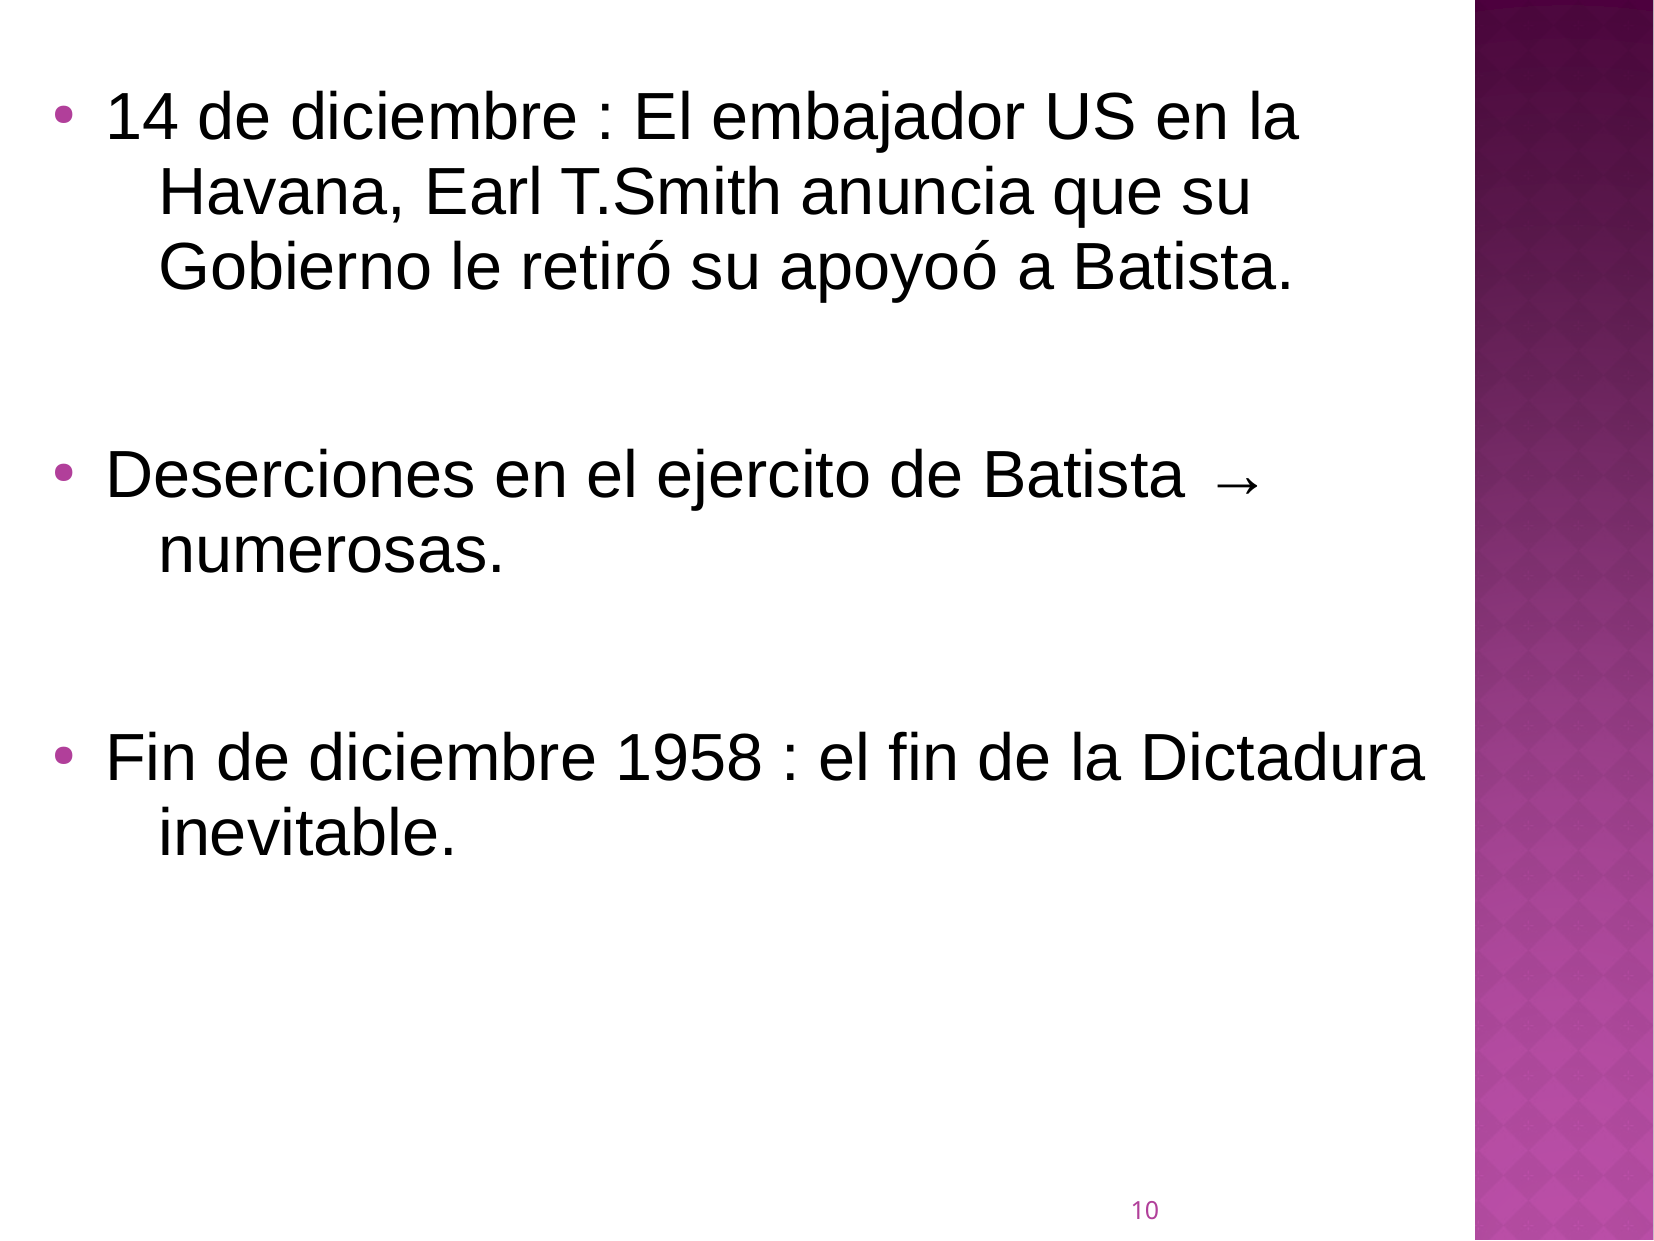

# 14 de diciembre : El embajador US en la Havana, Earl T.Smith anuncia que su Gobierno le retiró su apoyoó a Batista.
Deserciones en el ejercito de Batista → numerosas.
Fin de diciembre 1958 : el fin de la Dictadura inevitable.